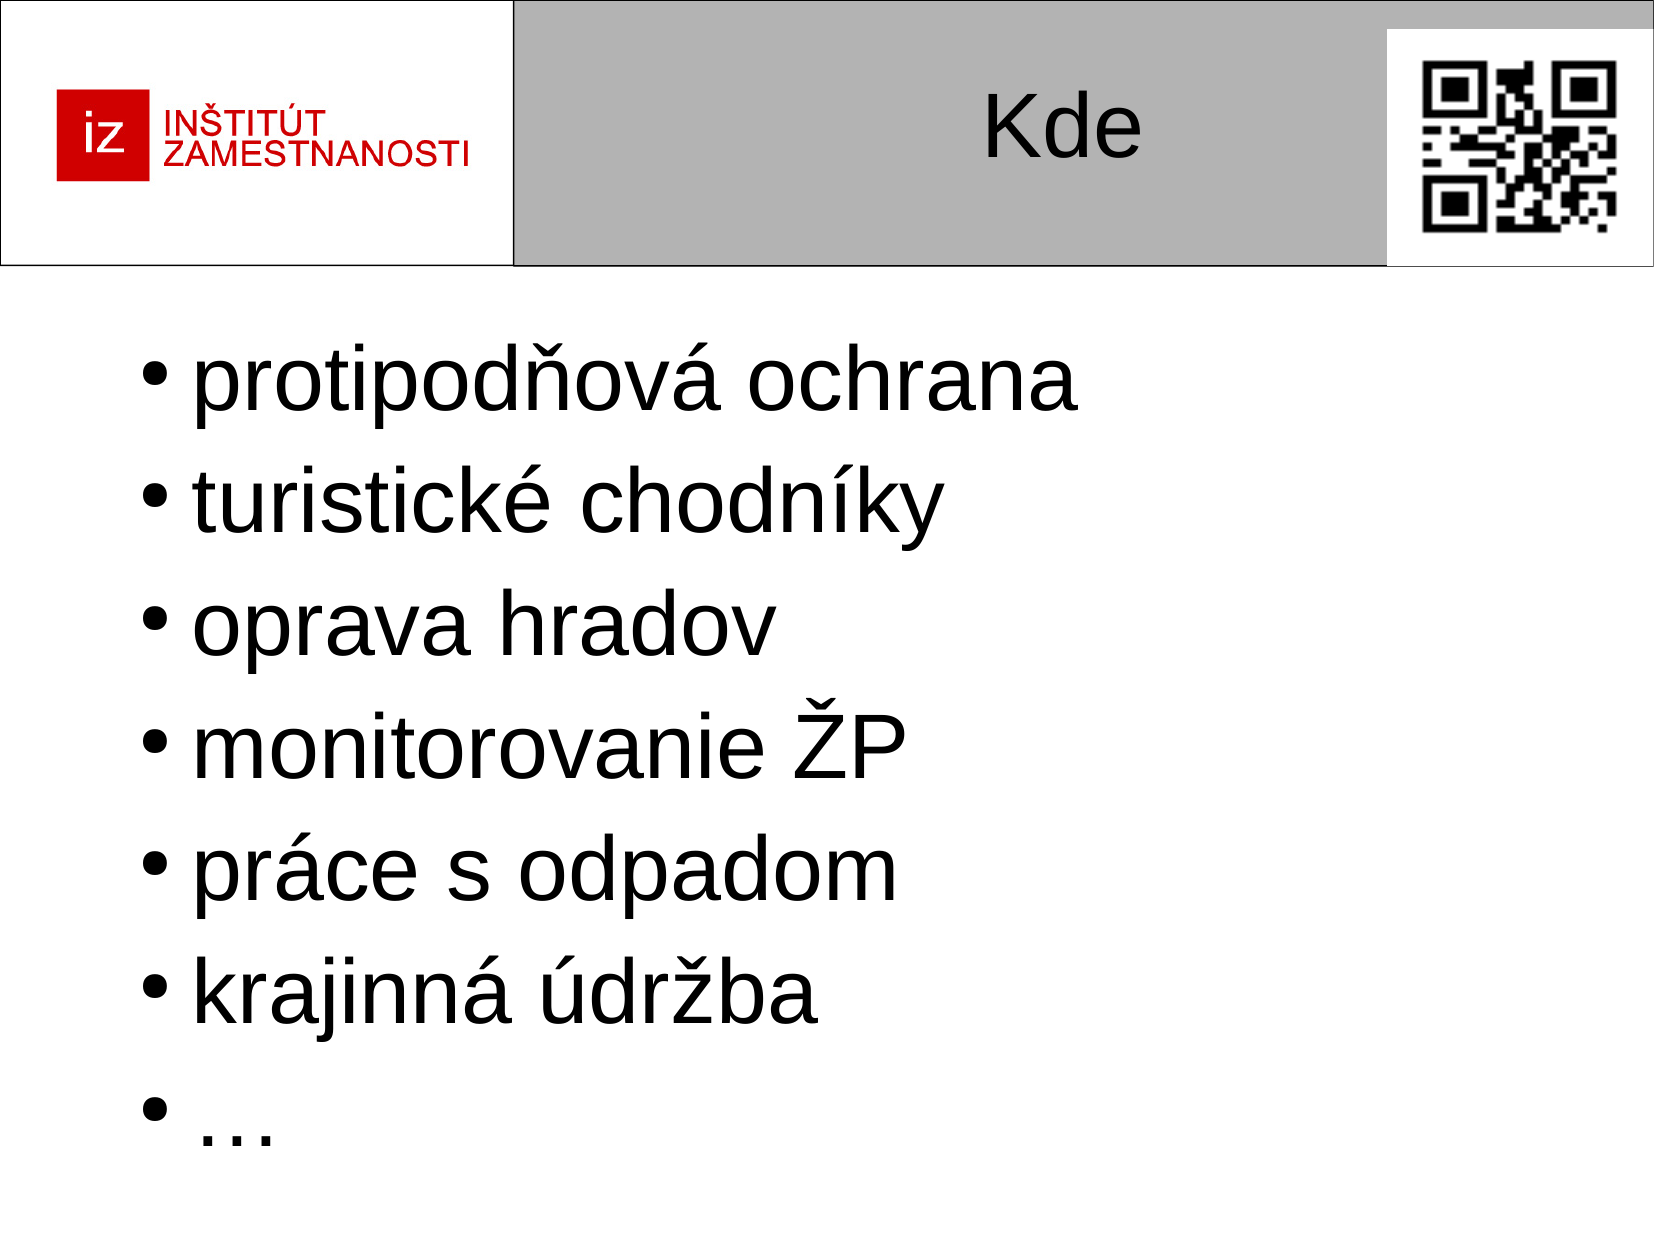

# Kde
protipodňová ochrana
turistické chodníky
oprava hradov
monitorovanie ŽP
práce s odpadom
krajinná údržba
…